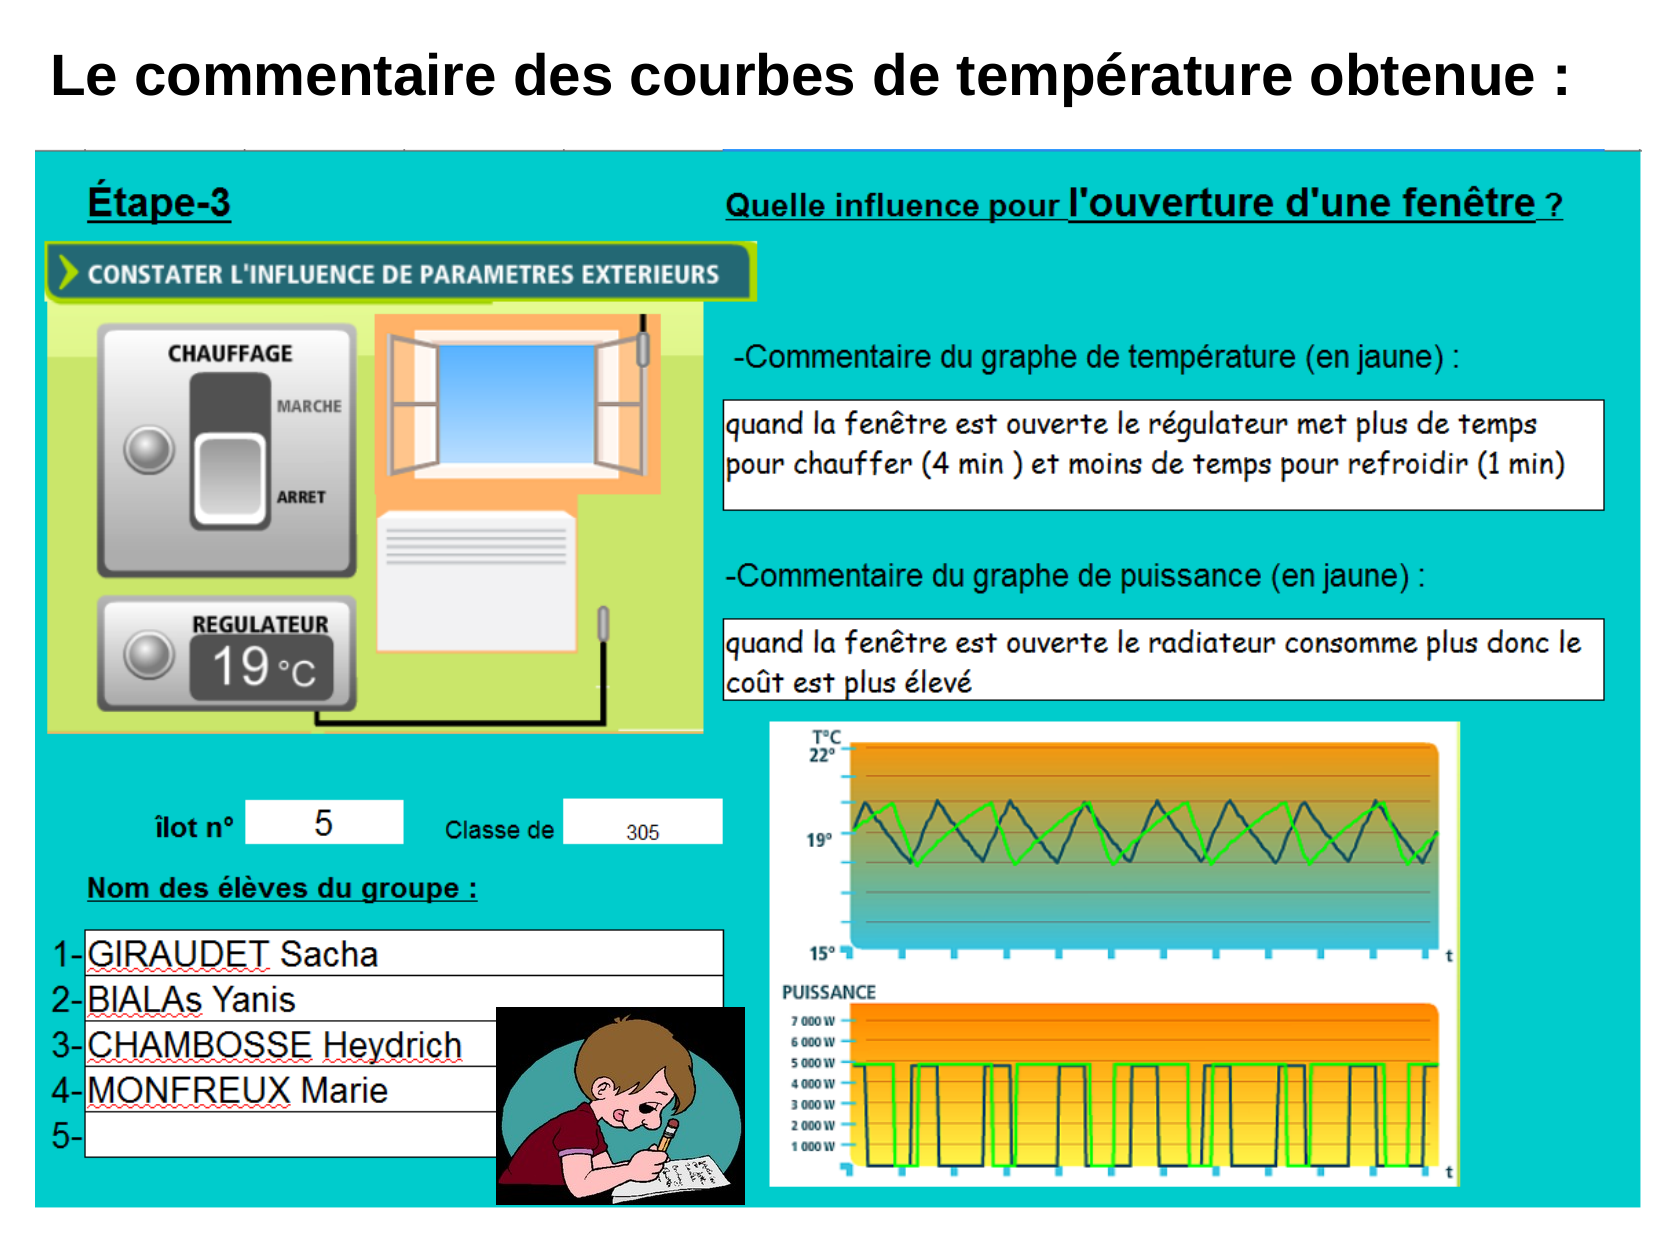

Le commentaire des courbes de température obtenue :